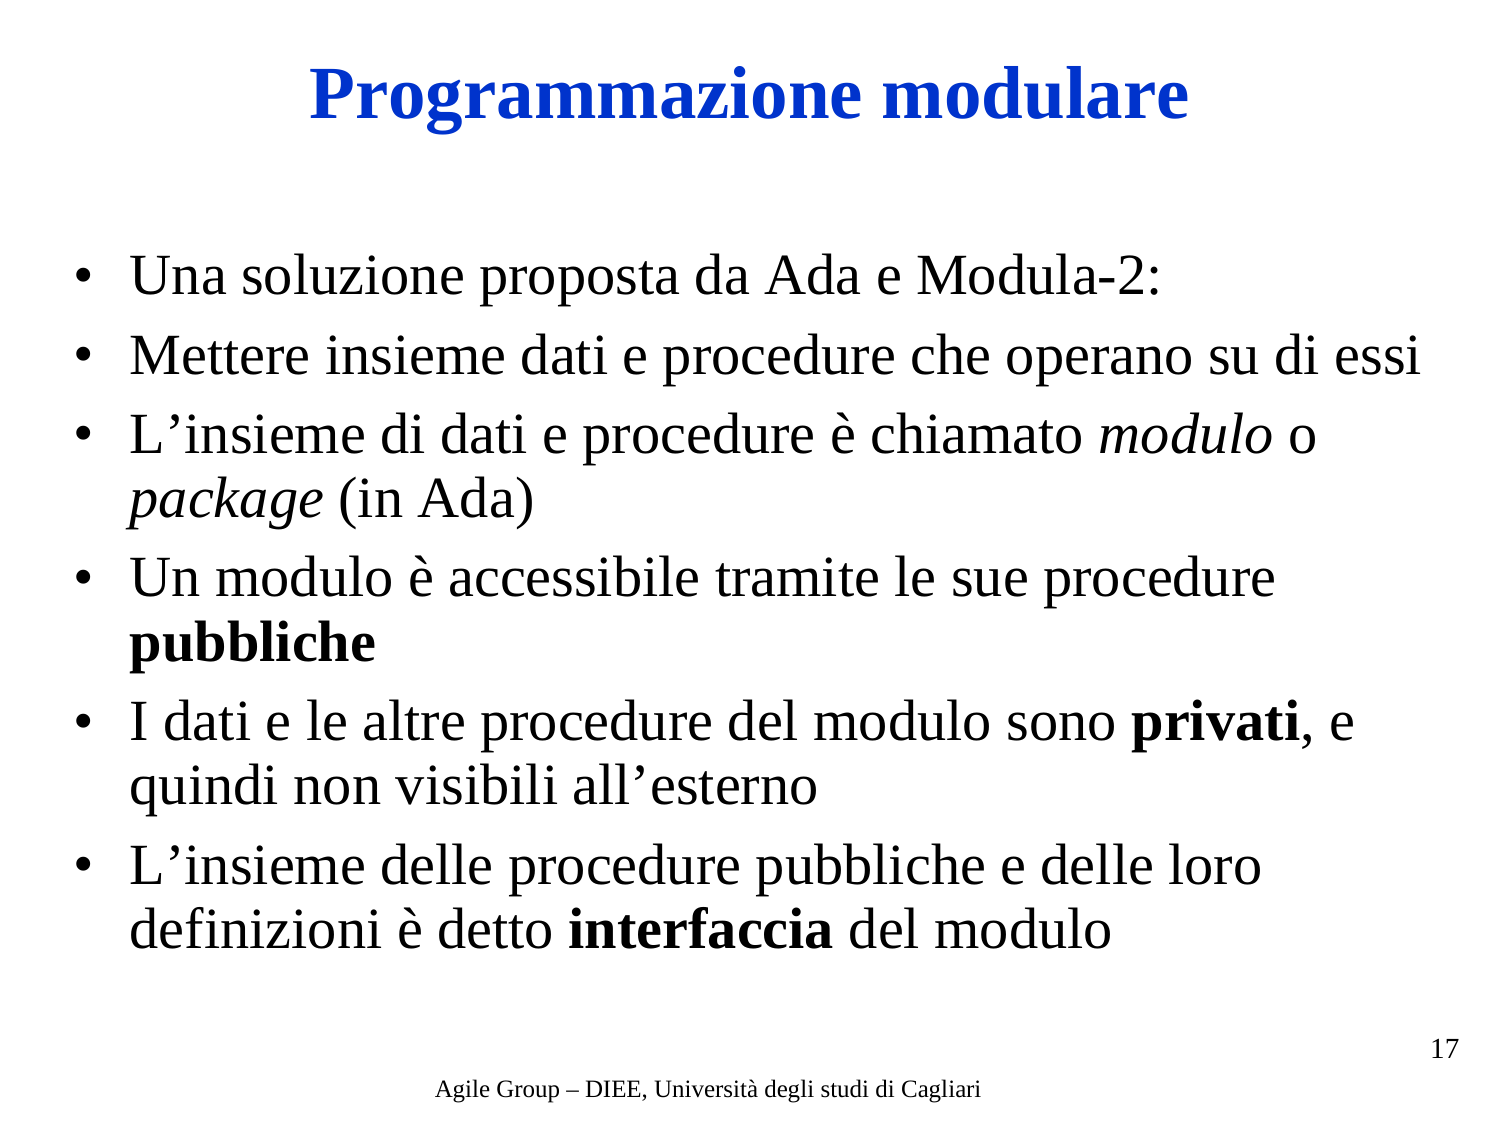

# Programmazione modulare
Una soluzione proposta da Ada e Modula-2:
Mettere insieme dati e procedure che operano su di essi
L’insieme di dati e procedure è chiamato modulo o package (in Ada)
Un modulo è accessibile tramite le sue procedure pubbliche
I dati e le altre procedure del modulo sono privati, e quindi non visibili all’esterno
L’insieme delle procedure pubbliche e delle loro definizioni è detto interfaccia del modulo
17